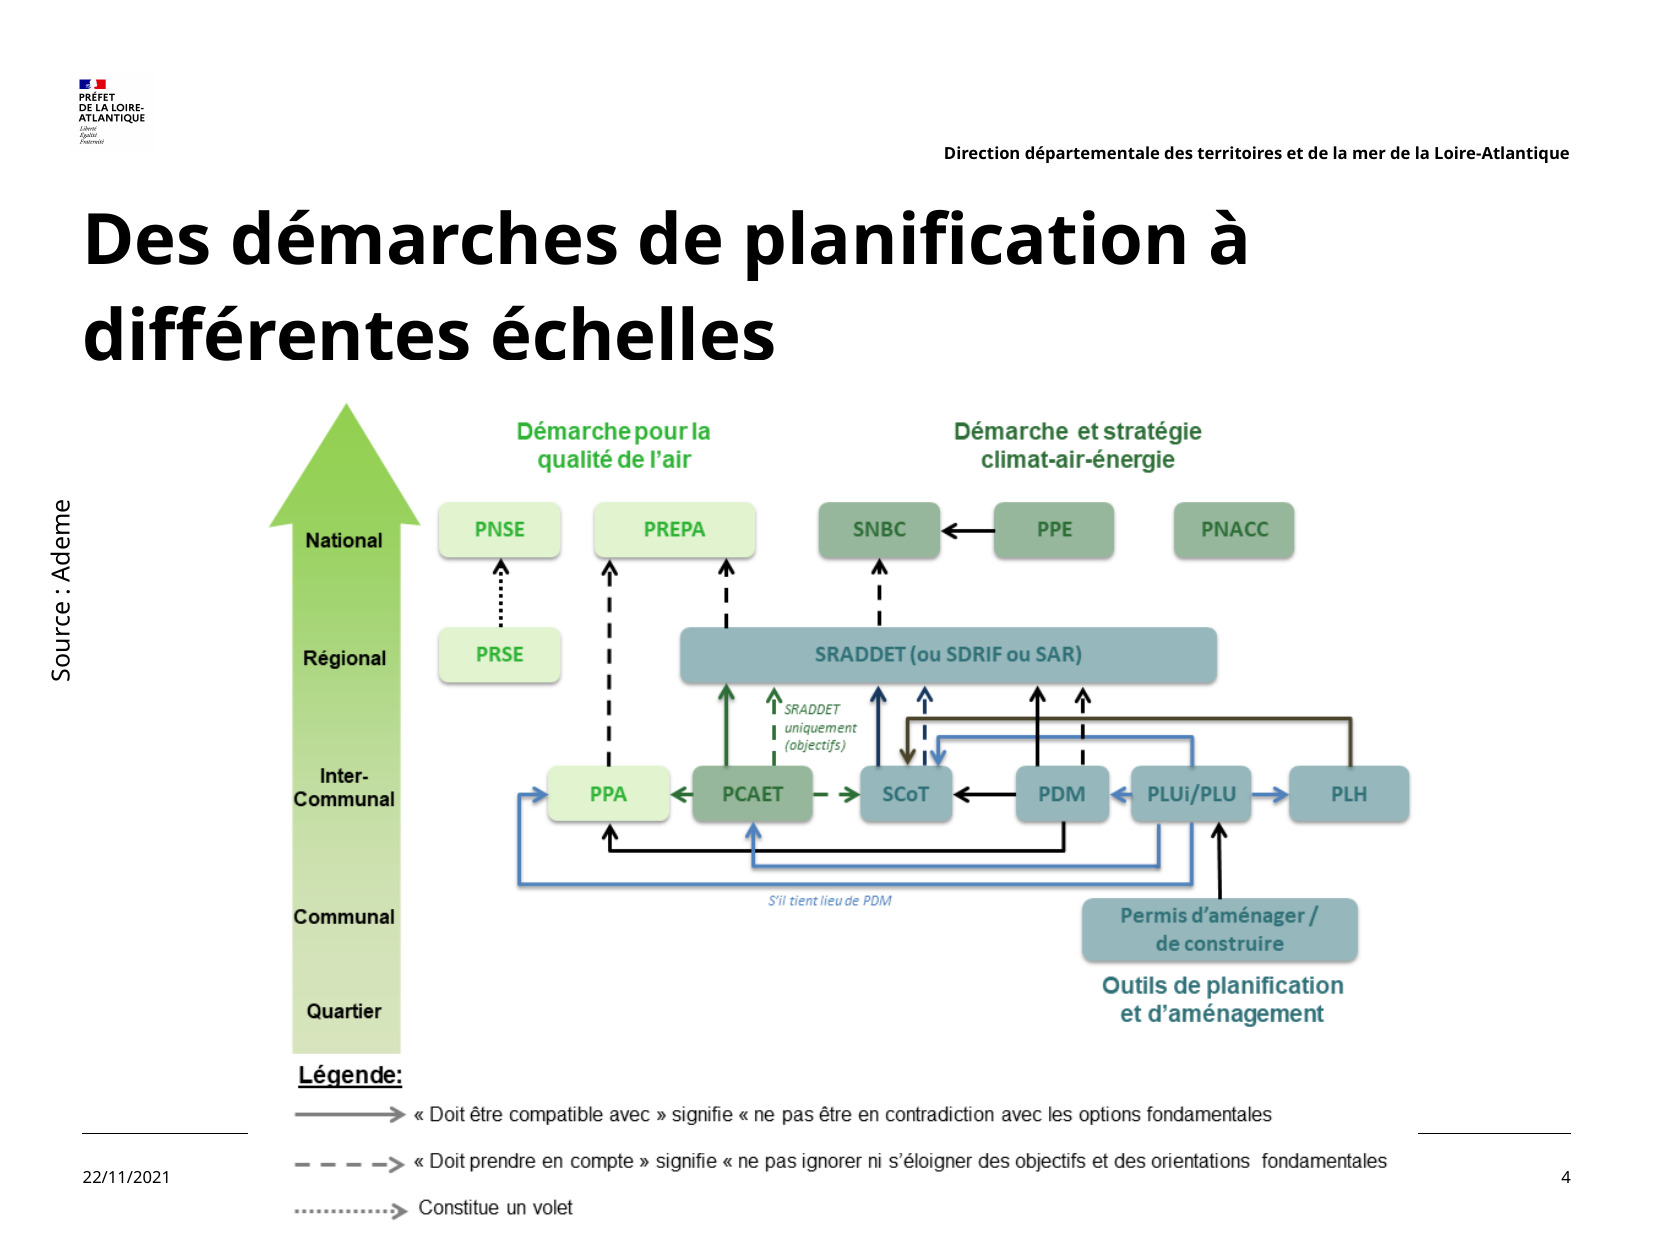

# Des démarches de planification à différentes échelles
Source : Ademe